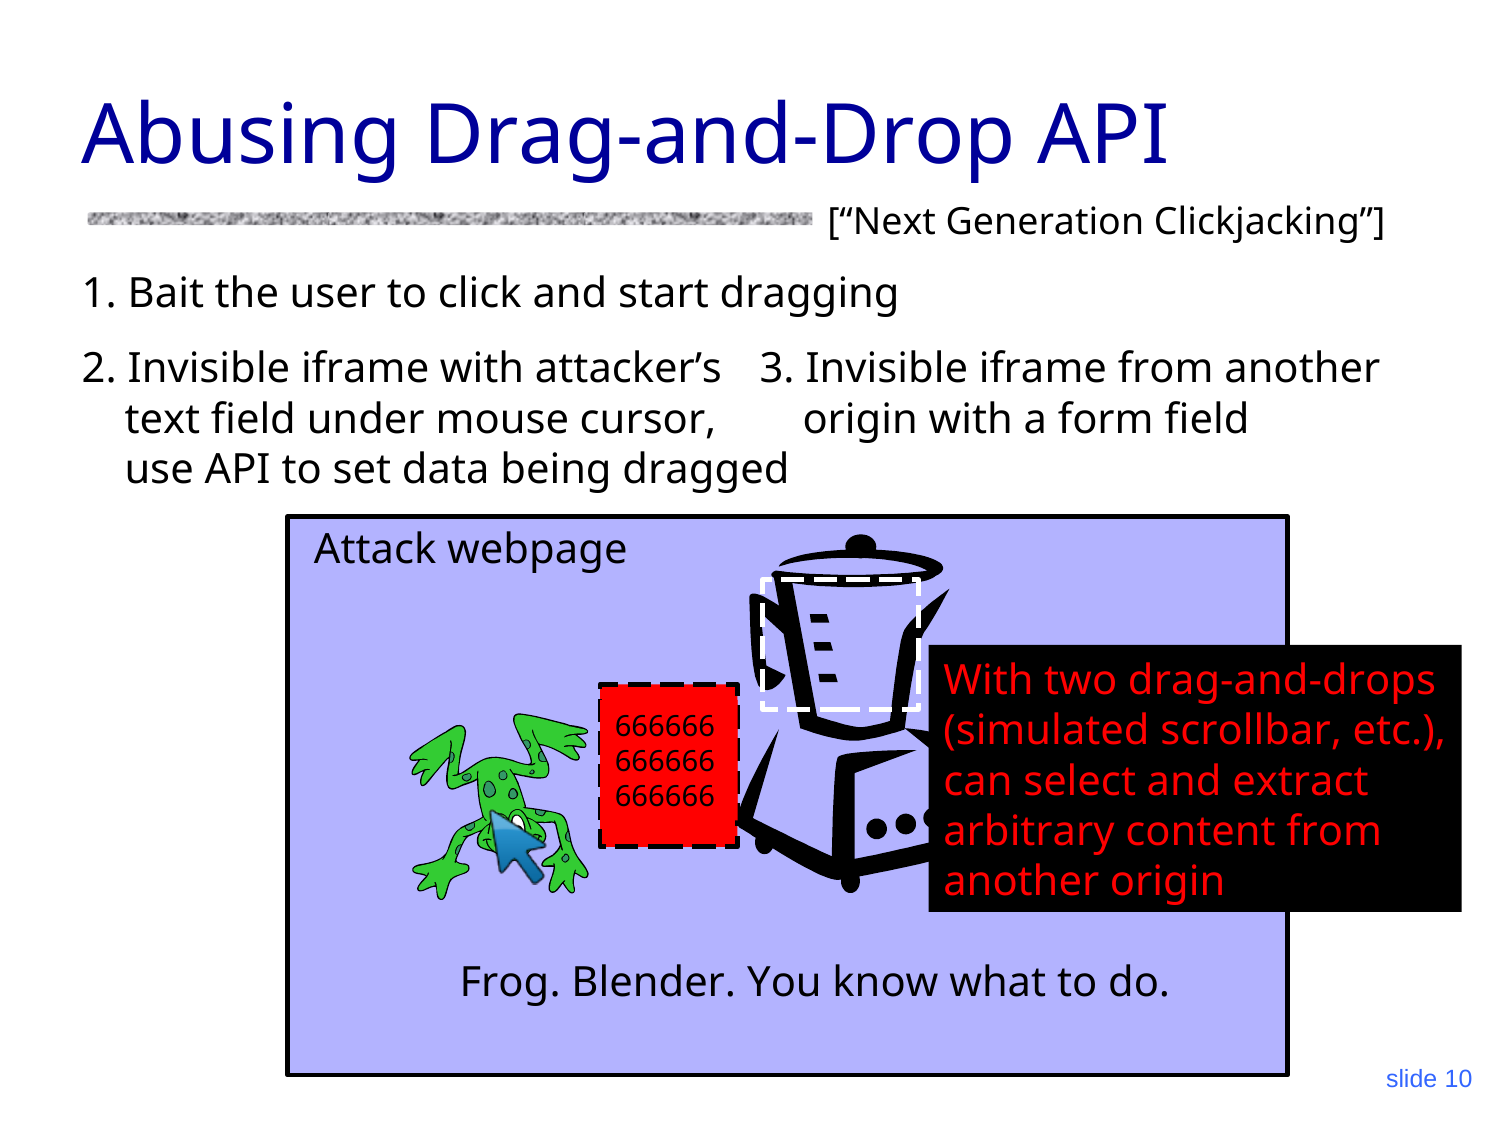

Abusing Drag-and-Drop API
[“Next Generation Clickjacking”]
1. Bait the user to click and start dragging
2. Invisible iframe with attacker’s
 text field under mouse cursor,
 use API to set data being dragged
3. Invisible iframe from another
 origin with a form field
Attack webpage
With two drag-and-drops
(simulated scrollbar, etc.),
can select and extract
arbitrary content from
another origin
666666666666666666
Frog. Blender. You know what to do.
slide